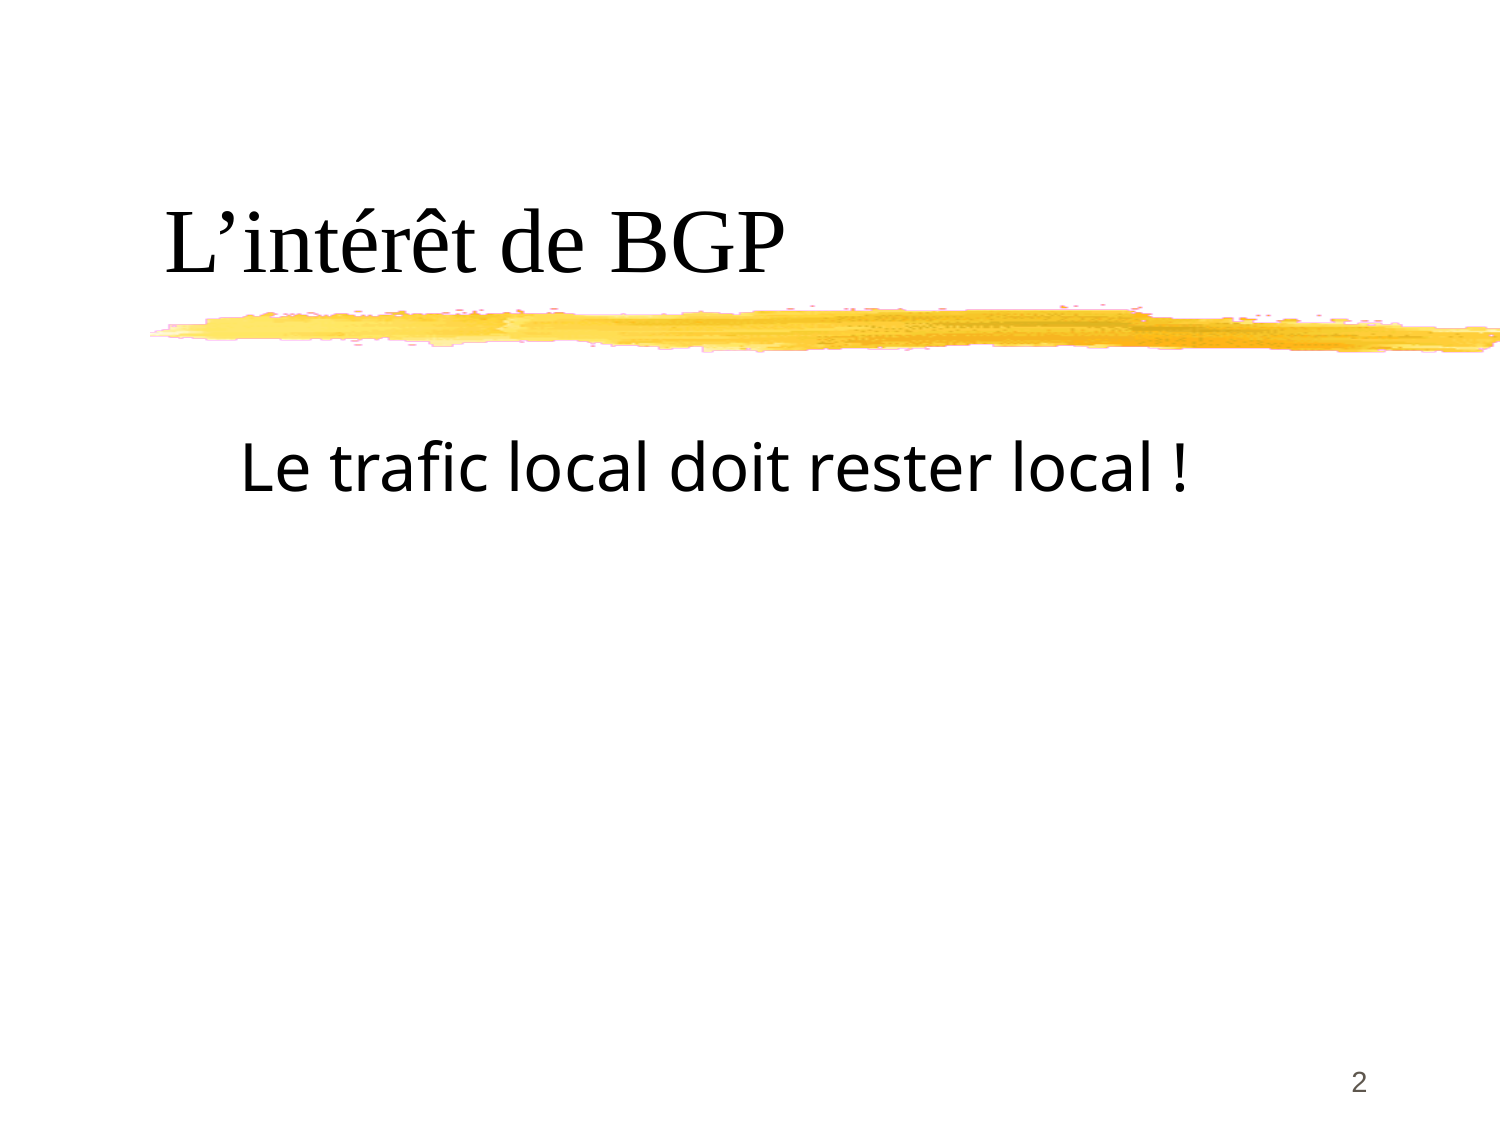

# L’intérêt de BGP
Le trafic local doit rester local !